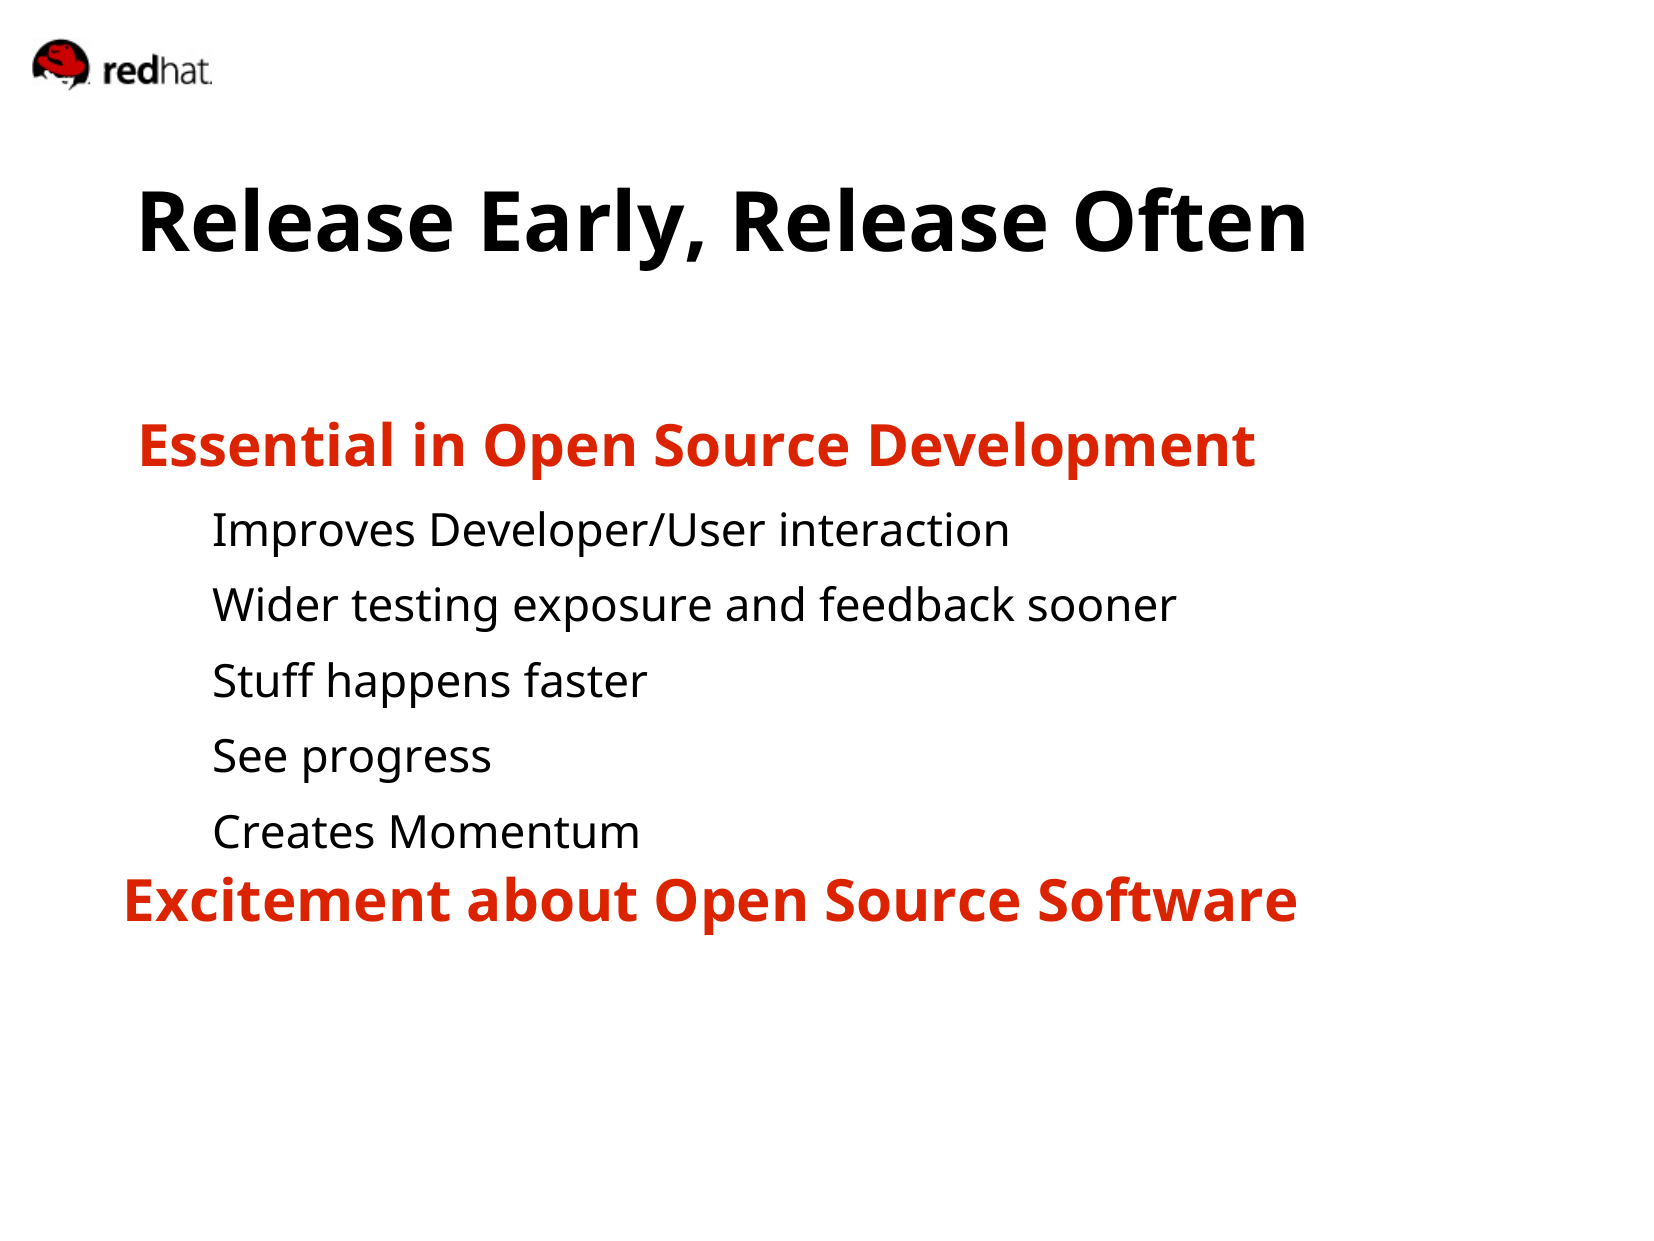

# Release Early, Release Often
Essential in Open Source Development
Improves Developer/User interaction
Wider testing exposure and feedback sooner
Stuff happens faster
See progress
Creates Momentum
Excitement about Open Source Software